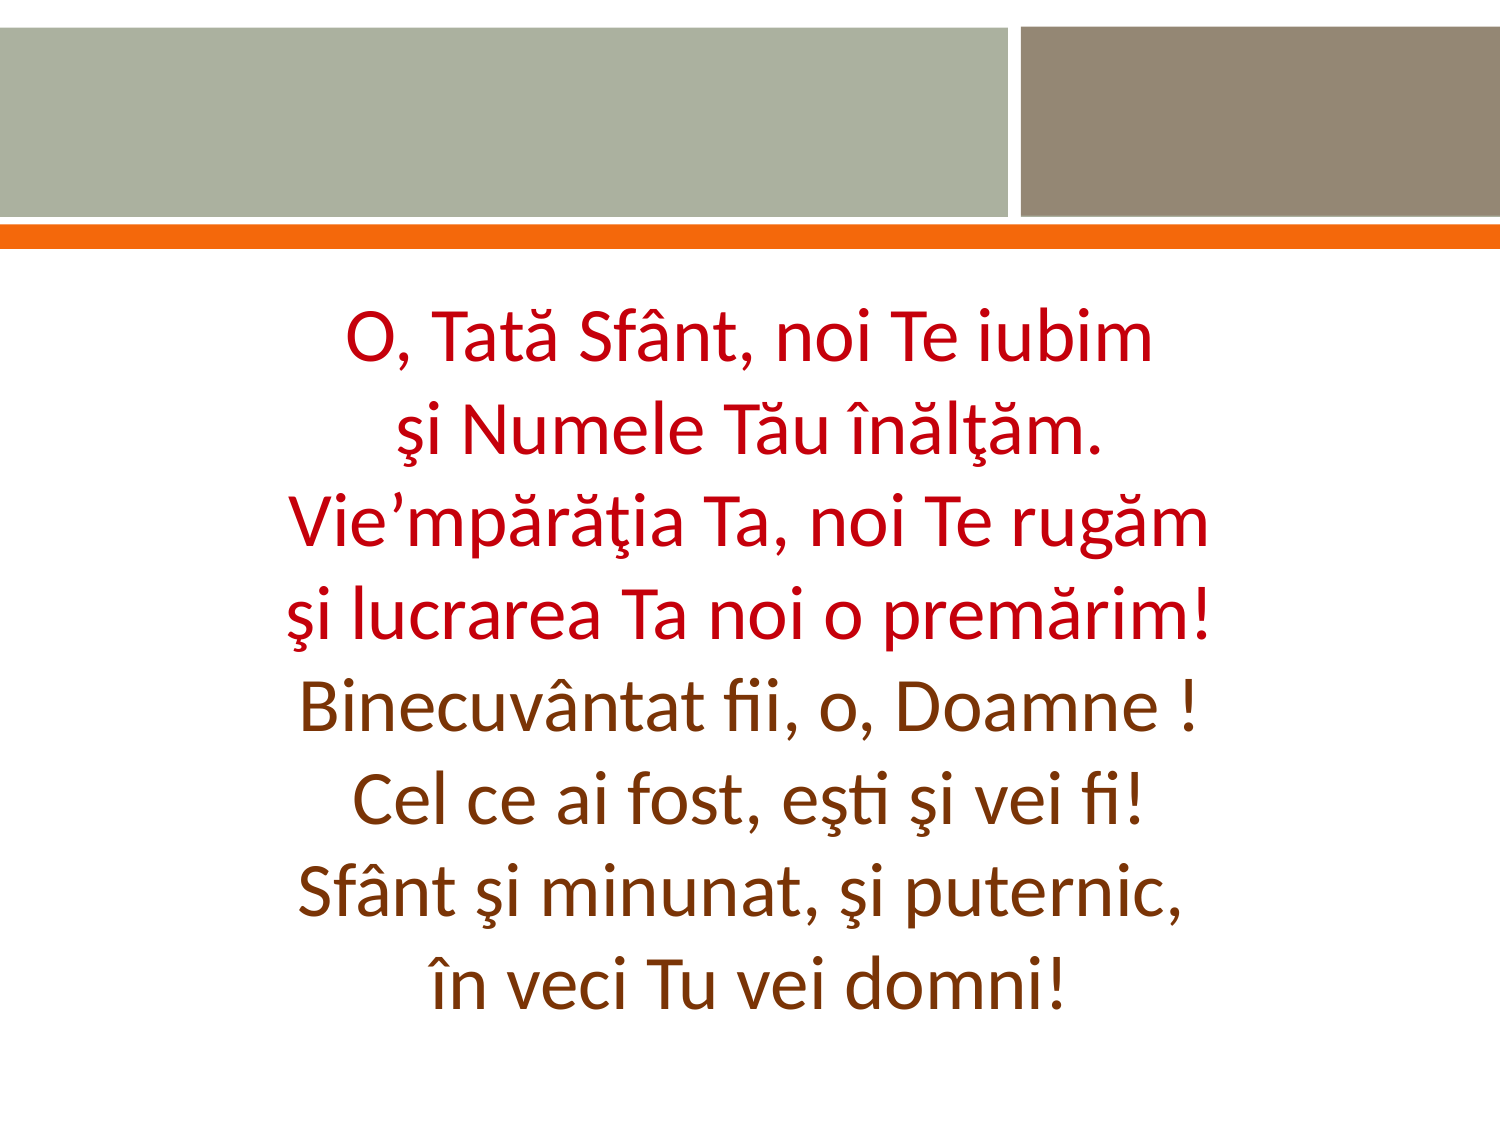

O, Tată Sfânt, noi Te iubim
şi Numele Tău înălţăm.
Vie’mpărăţia Ta, noi Te rugăm
şi lucrarea Ta noi o premărim!
Binecuvântat fii, o, Doamne !
Cel ce ai fost, eşti şi vei fi!
Sfânt şi minunat, şi puternic,
în veci Tu vei domni!